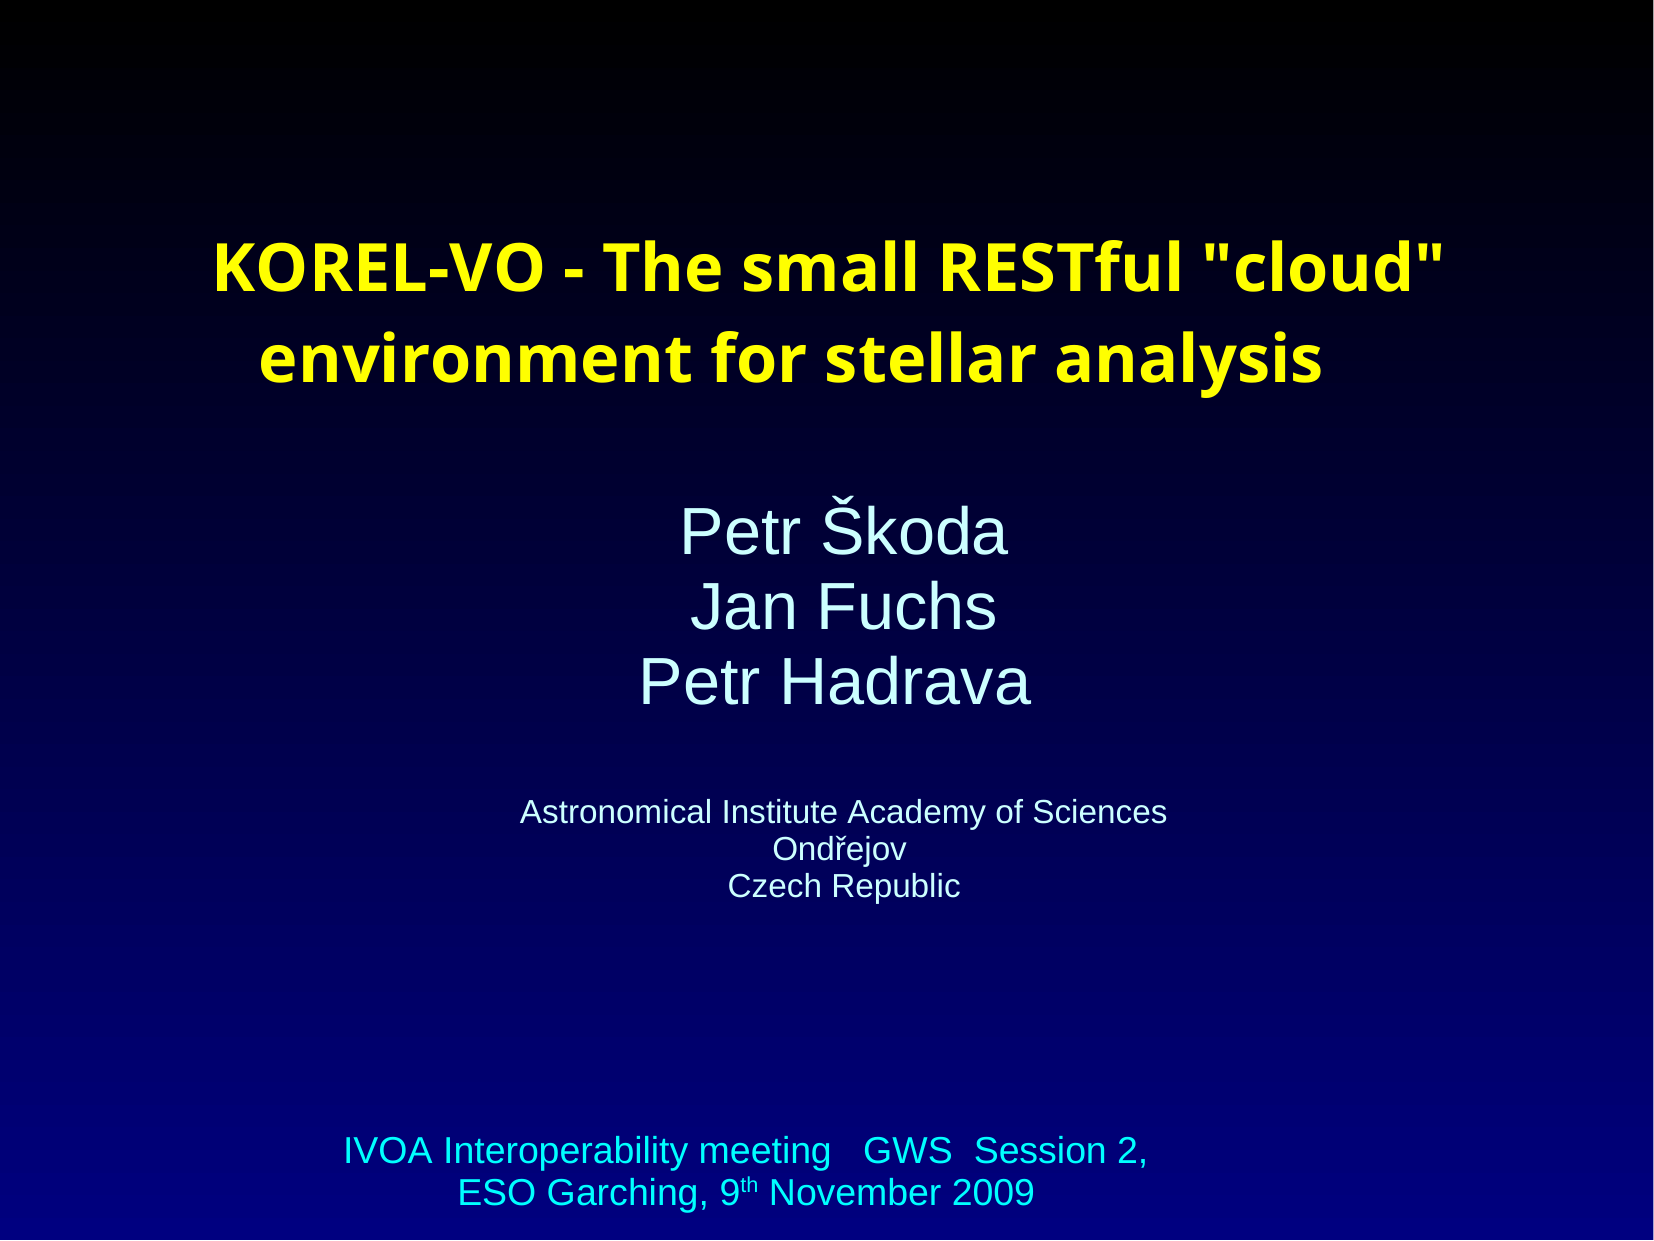

# KOREL-VO - The small RESTful "cloud" environment for stellar analysis
Petr Škoda
Jan Fuchs
Petr Hadrava
Astronomical Institute Academy of Sciences
Ondřejov
Czech Republic
IVOA Interoperability meeting GWS Session 2,
ESO Garching, 9th November 2009